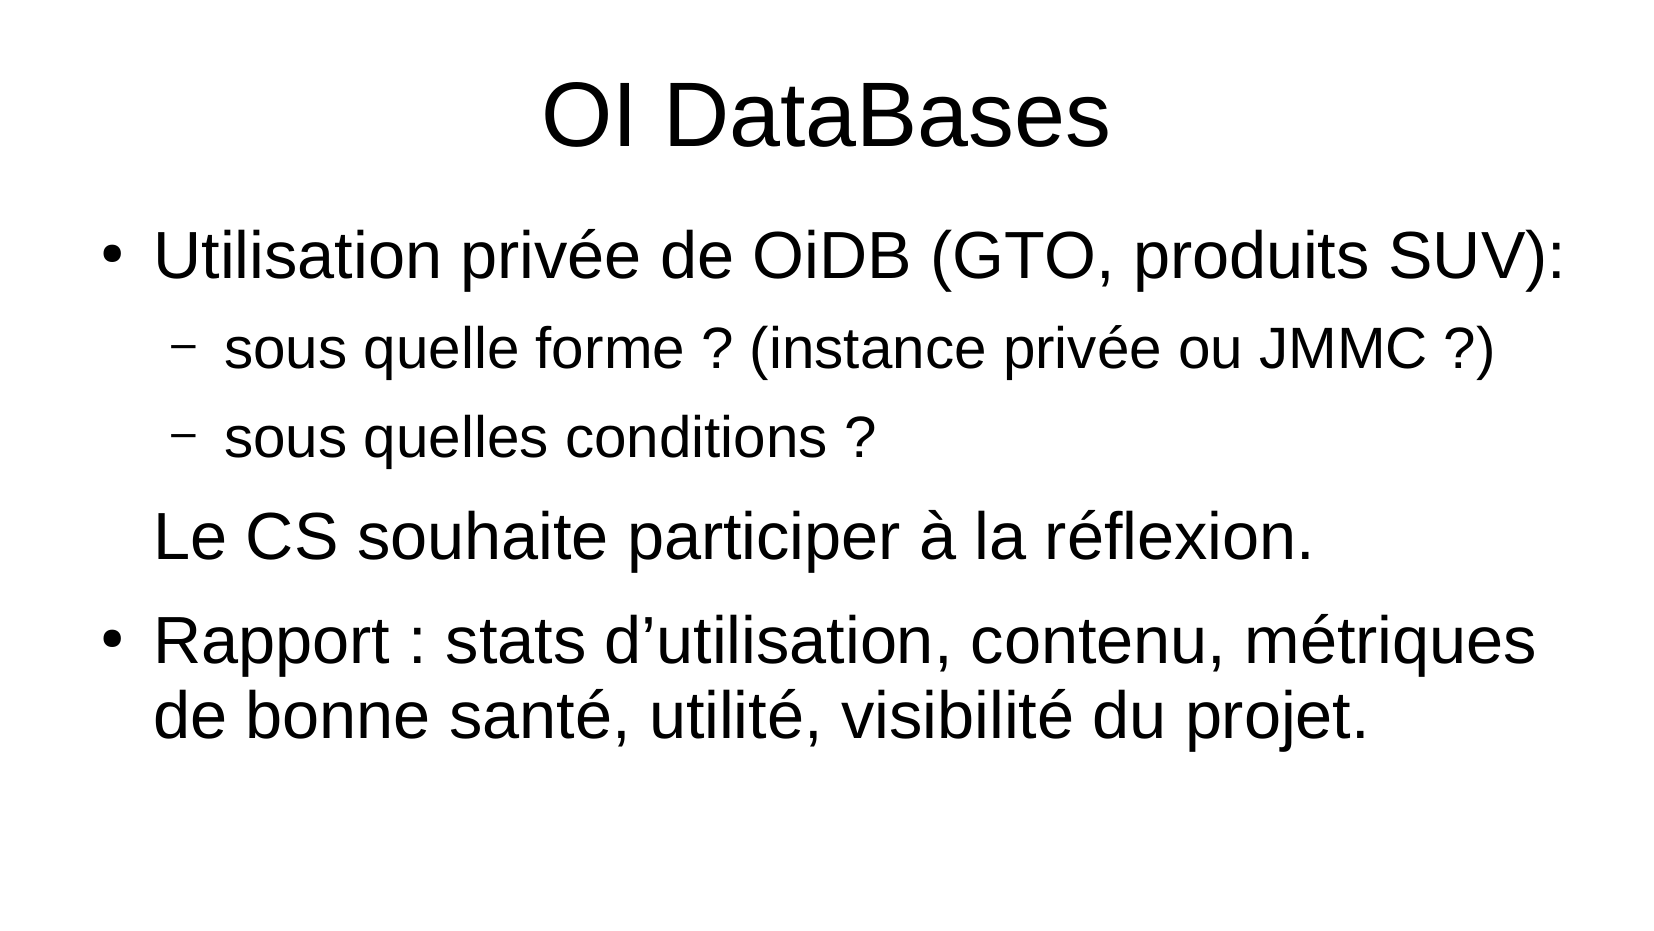

# OI DataBases
Utilisation privée de OiDB (GTO, produits SUV):
sous quelle forme ? (instance privée ou JMMC ?)
sous quelles conditions ?
Le CS souhaite participer à la réflexion.
Rapport : stats d’utilisation, contenu, métriques de bonne santé, utilité, visibilité du projet.